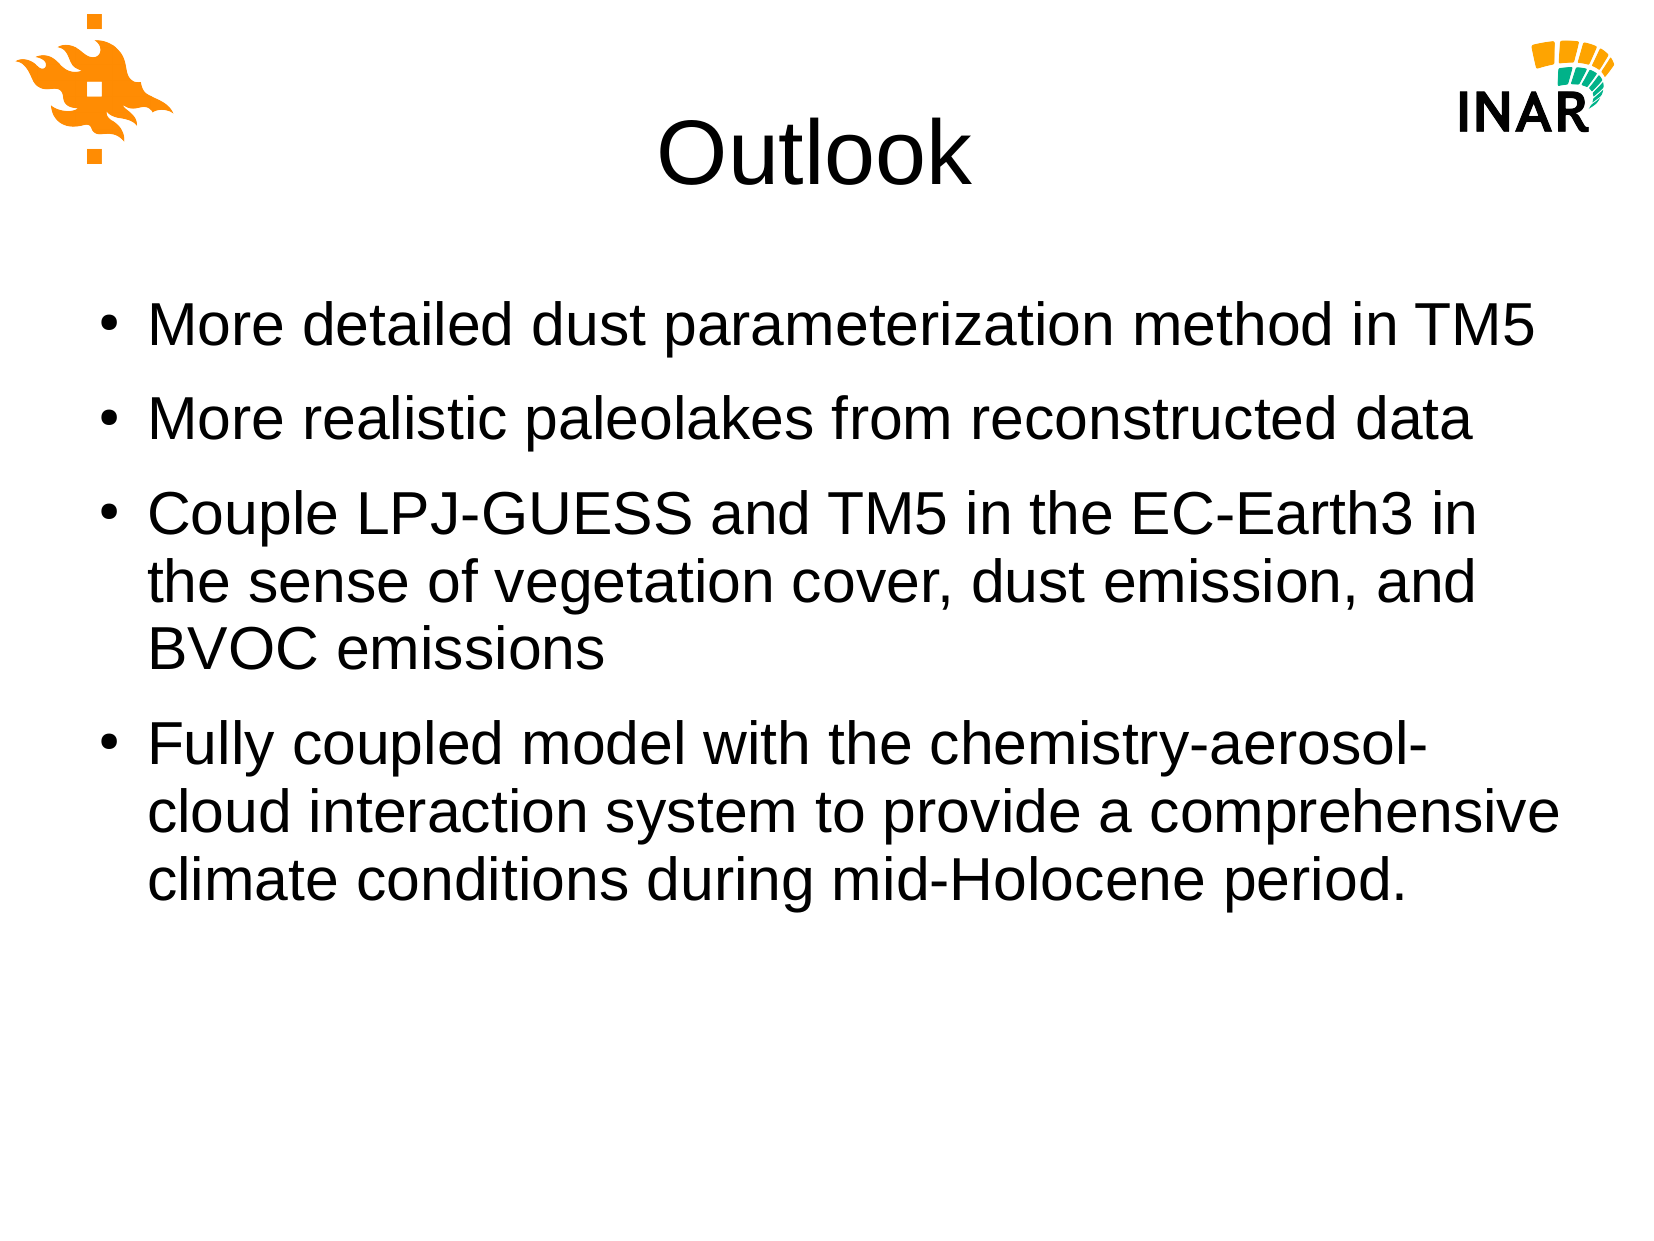

# Outlook
More detailed dust parameterization method in TM5
More realistic paleolakes from reconstructed data
Couple LPJ-GUESS and TM5 in the EC-Earth3 in the sense of vegetation cover, dust emission, and BVOC emissions
Fully coupled model with the chemistry-aerosol-cloud interaction system to provide a comprehensive climate conditions during mid-Holocene period.